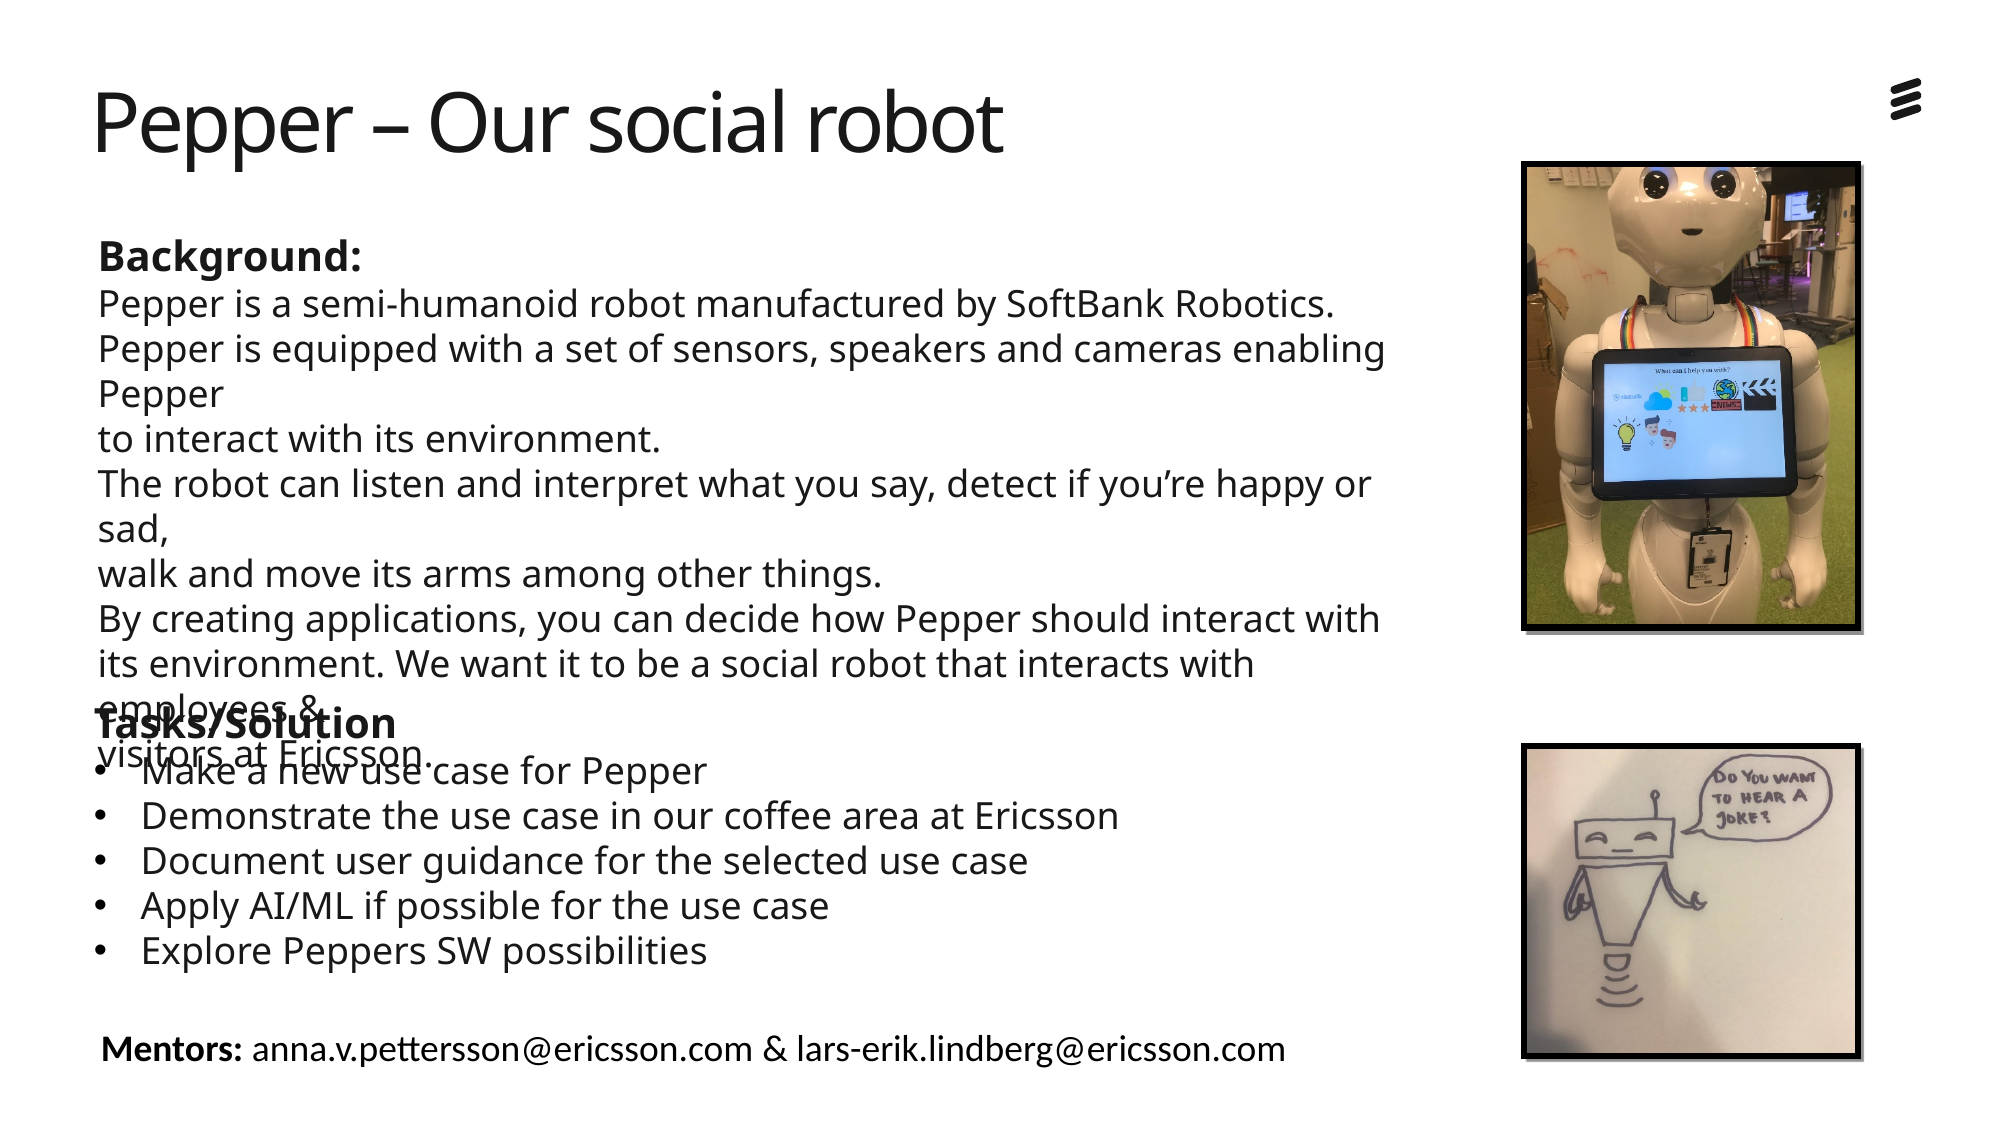

# Pepper – Our social robot
Background:
Pepper is a semi-humanoid robot manufactured by SoftBank Robotics.
Pepper is equipped with a set of sensors, speakers and cameras enabling Pepper
to interact with its environment.
The robot can listen and interpret what you say, detect if you’re happy or sad,
walk and move its arms among other things.
By creating applications, you can decide how Pepper should interact with
its environment. We want it to be a social robot that interacts with employees &
visitors at Ericsson.
Tasks/Solution
Make a new use case for Pepper
Demonstrate the use case in our coffee area at Ericsson
Document user guidance for the selected use case
Apply AI/ML if possible for the use case
Explore Peppers SW possibilities
Mentors: anna.v.pettersson@ericsson.com & lars-erik.lindberg@ericsson.com